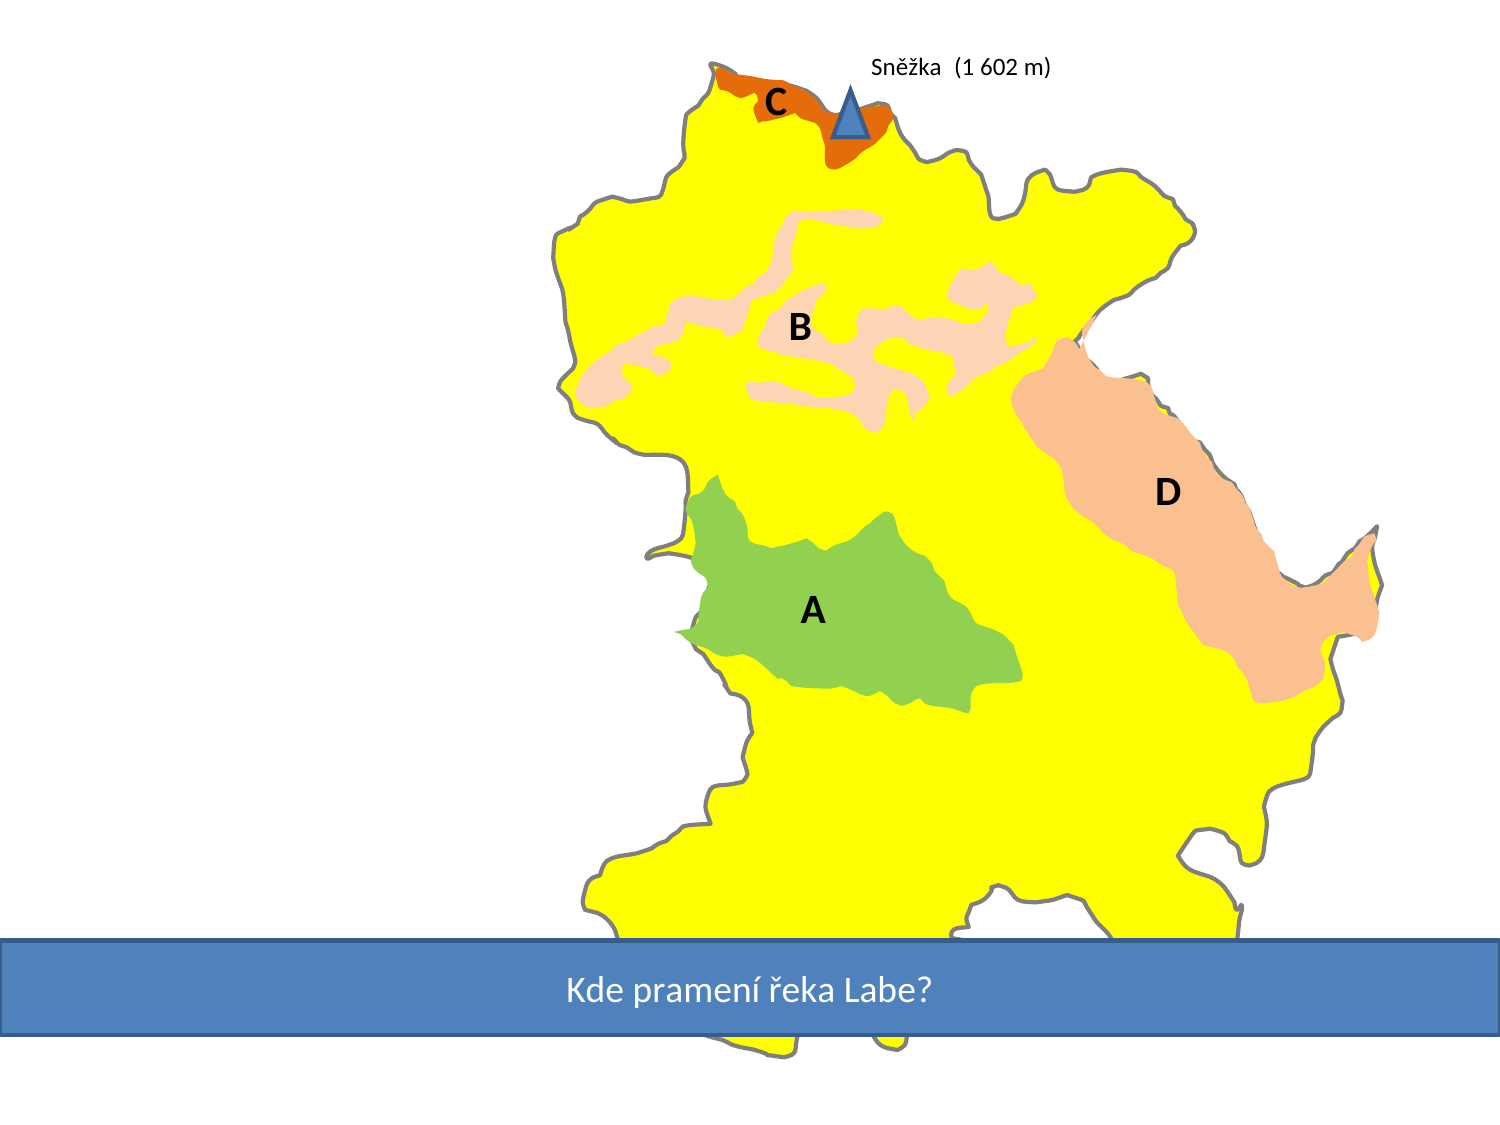

Sněžka
(1 602 m)
C
B
D
A
Na mapě je znázorněna krajina východních Čech. Ta se postupně zvyšuje z nížiny přes pahorkatiny až do hornatin.
Písmenem A je označena:
Písmenem B jsou označeny:
Písmenem C jsou označeny:
Kde pramení řeka Labe?
Písmenem D jsou označeny: